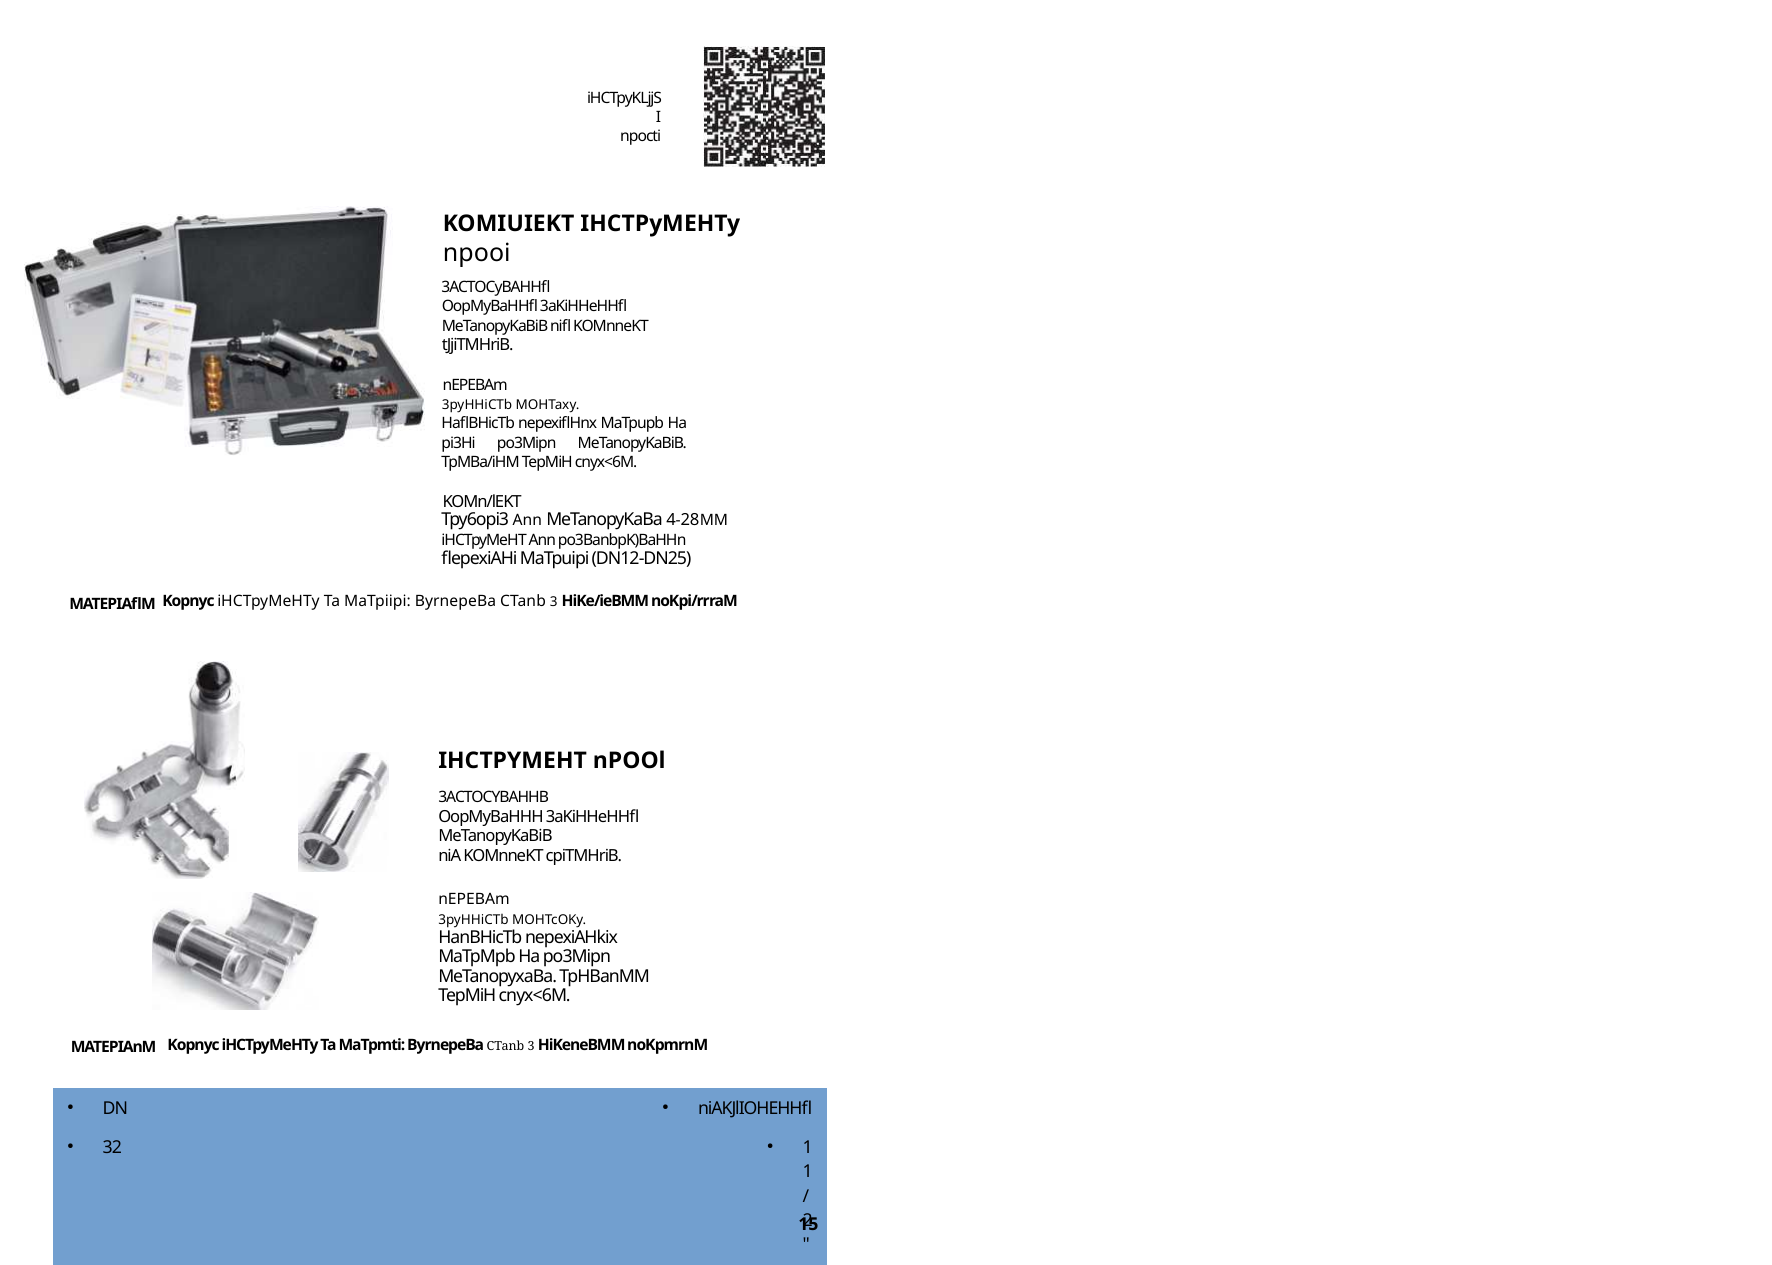

iHCTpyKLjjSI
npocti
KOMIUIEKT IHCTPyMEHTy
npooi
3ACTOCyBAHHfl
OopMyBaHHfl 3aKiHHeHHfl MeTanopyKaBiB nifl KOMnneKT tJjiTMHriB.
nEPEBAm
3pyHHiCTb MOHTaxy.
HaflBHicTb nepexiflHnx MaTpupb Ha pi3Hi po3Mipn MeTanopyKaBiB. TpMBa/iHM TepMiH cnyx<6M.
KOMn/lEKT
Tpy6opi3 Ann MeTanopyKaBa 4-28mm iHCTpyMeHT Ann po3BanbpK)BaHHn flepexiAHi MaTpuipi (DN12-DN25)
Kopnyc iHCTpyMeHTy Ta MaTpiipi: ByrnepeBa CTanb 3 HiKe/ieBMM noKpi/rrraM
MATEPIAflM
IHCTPYMEHT nPOOl
3ACTOCYBAHHB
OopMyBaHHH 3aKiHHeHHfl
MeTanopyKaBiB
niA KOMnneKT cpiTMHriB.
nEPEBAm
3pyHHiCTb MOHTcOKy.
HanBHicTb nepexiAHkix MaTpMpb Ha po3Mipn MeTanopyxaBa. TpHBanMM TepMiH cnyx<6M.
Kopnyc iHCTpyMeHTy Ta MaTpmti: ByrnepeBa CTanb 3 HiKeneBMM noKpmrnM
MATEPIAnM
| DN | niAKJlIOHEHHfl |
| --- | --- |
| 32 | 1 1/2" |
| 40 | 2 " |
15